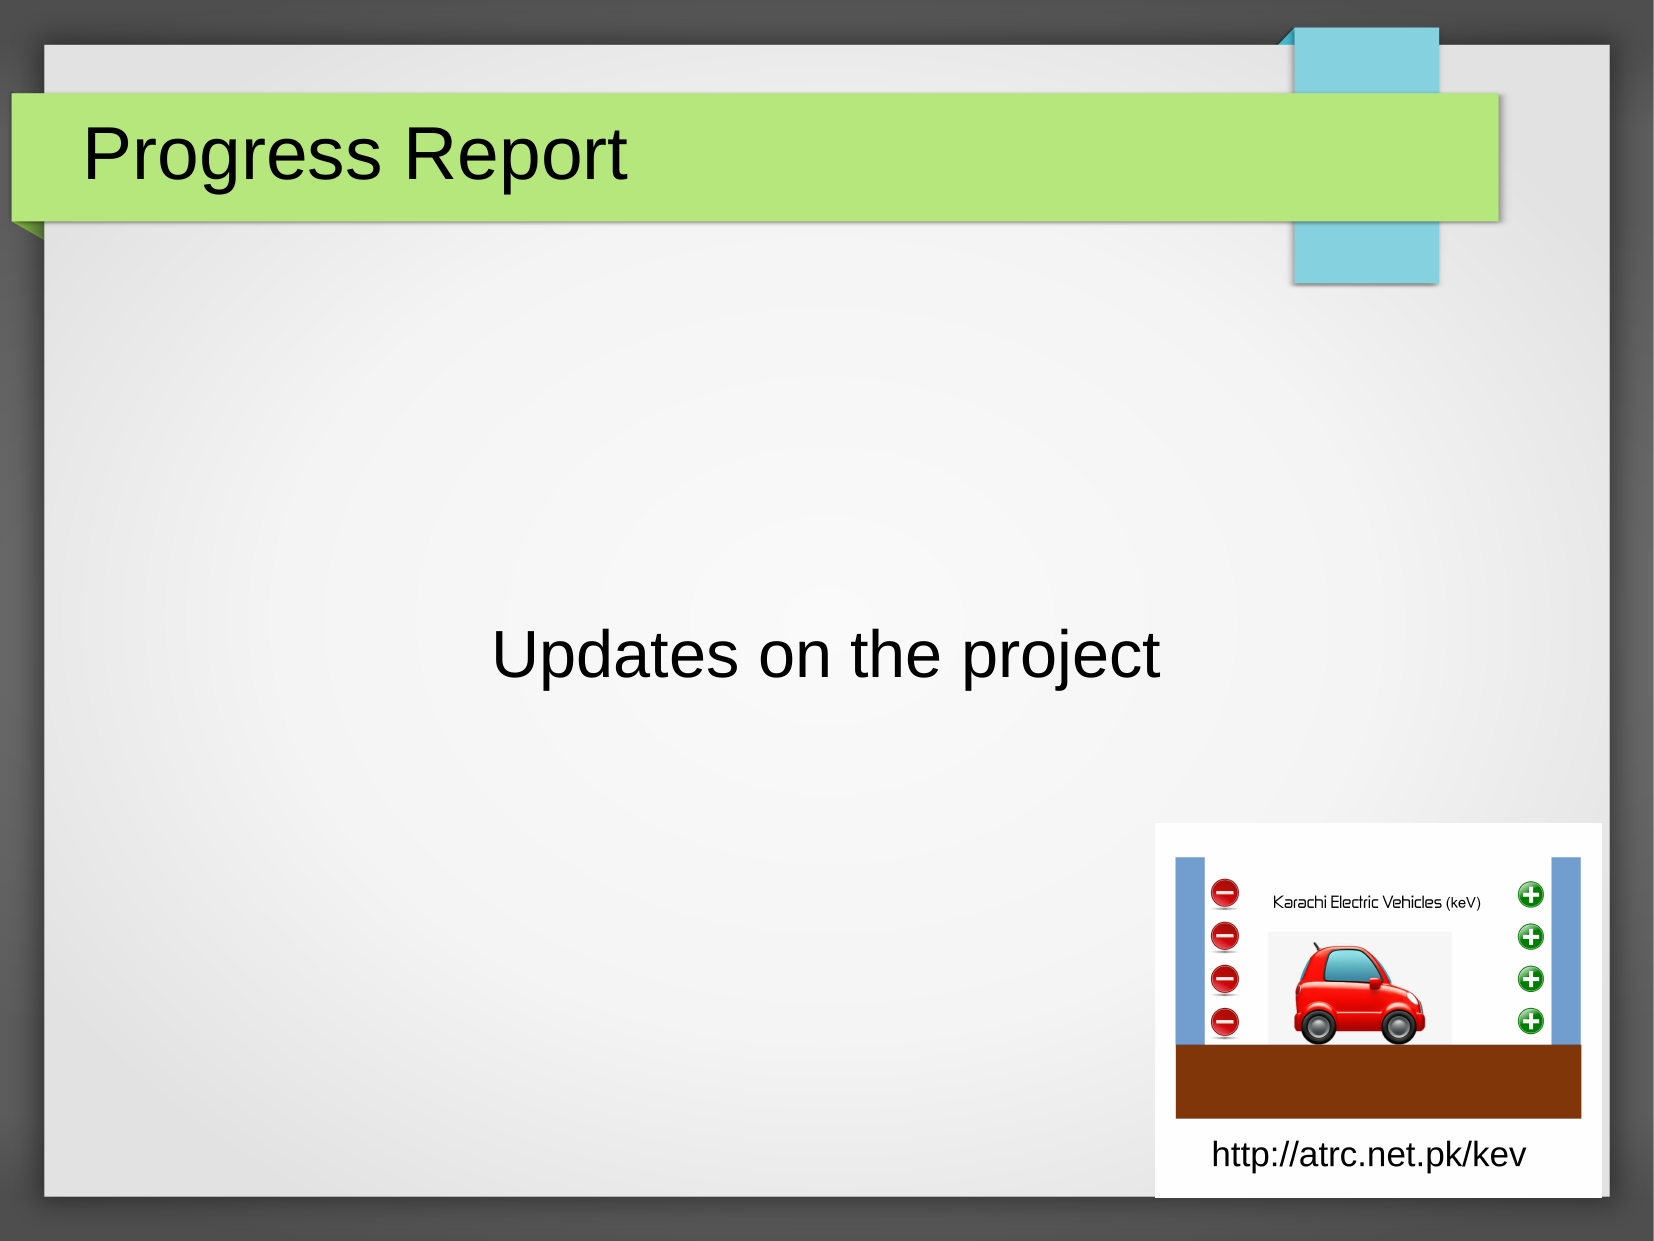

# Progress Report
Updates on the project